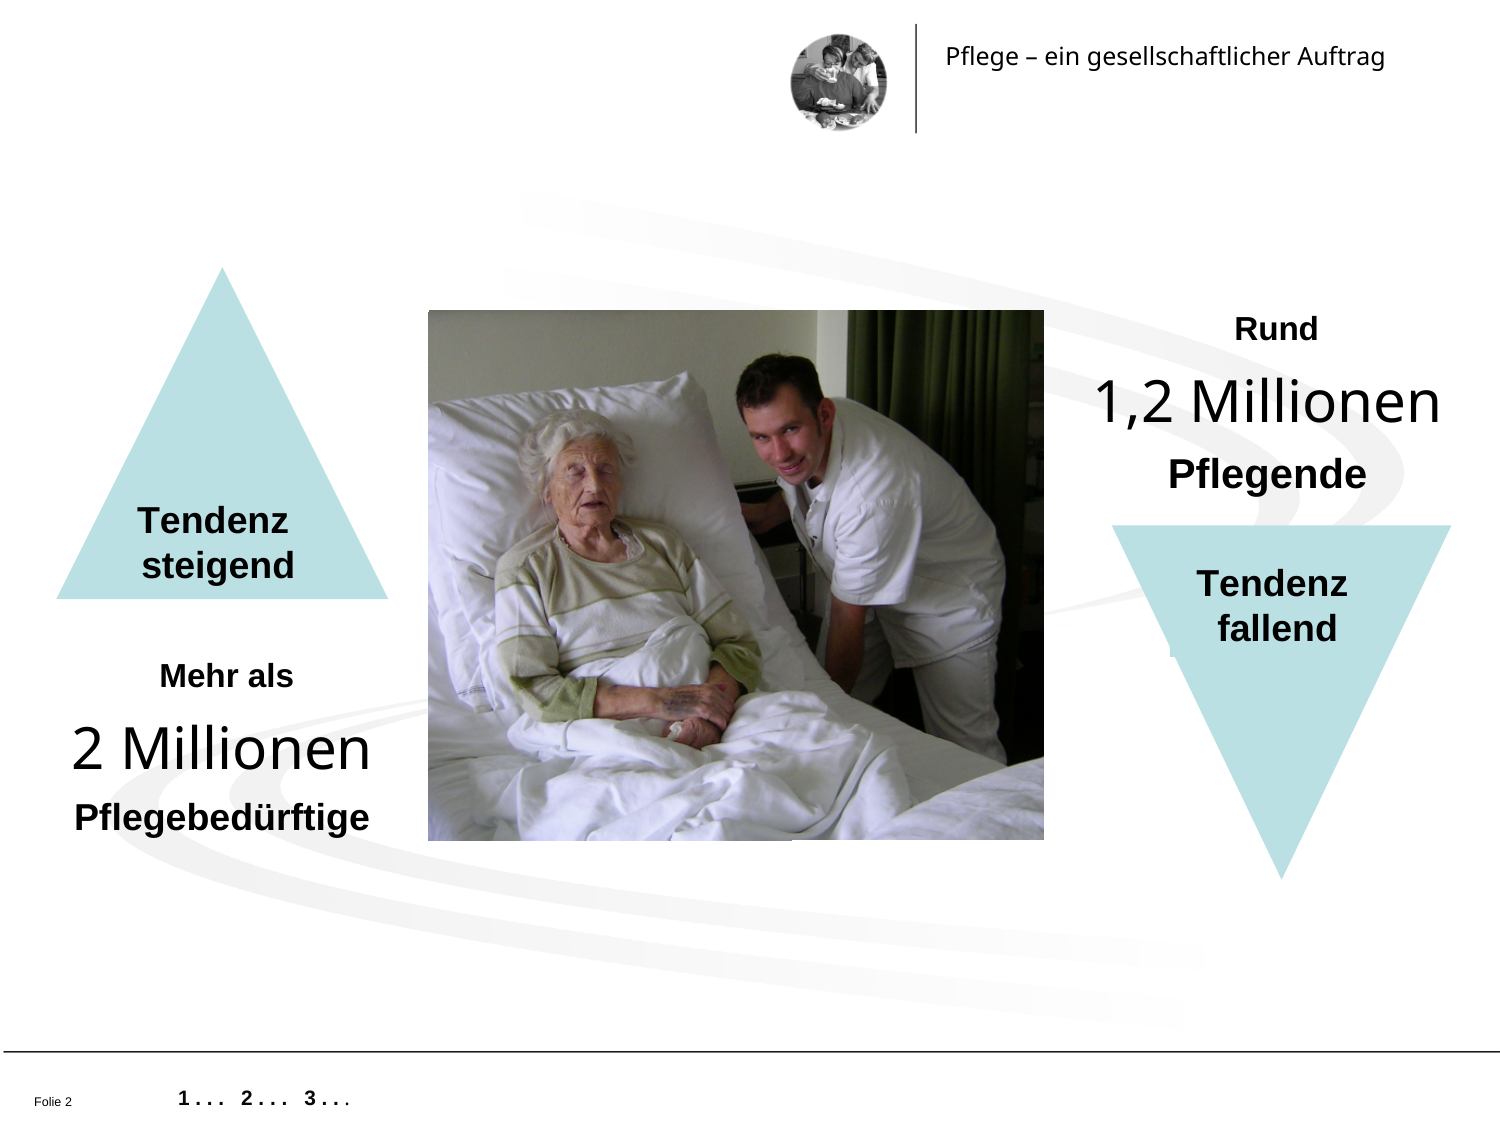

Pflege – ein gesellschaftlicher Auftrag
Tendenz
steigend
 Rund
1,2 Millionen Pflegende
Tendenz
fallend
 Mehr als
2 Millionen Pflegebedürftige
1 . . . 2 . . . 3 . . .
Folie